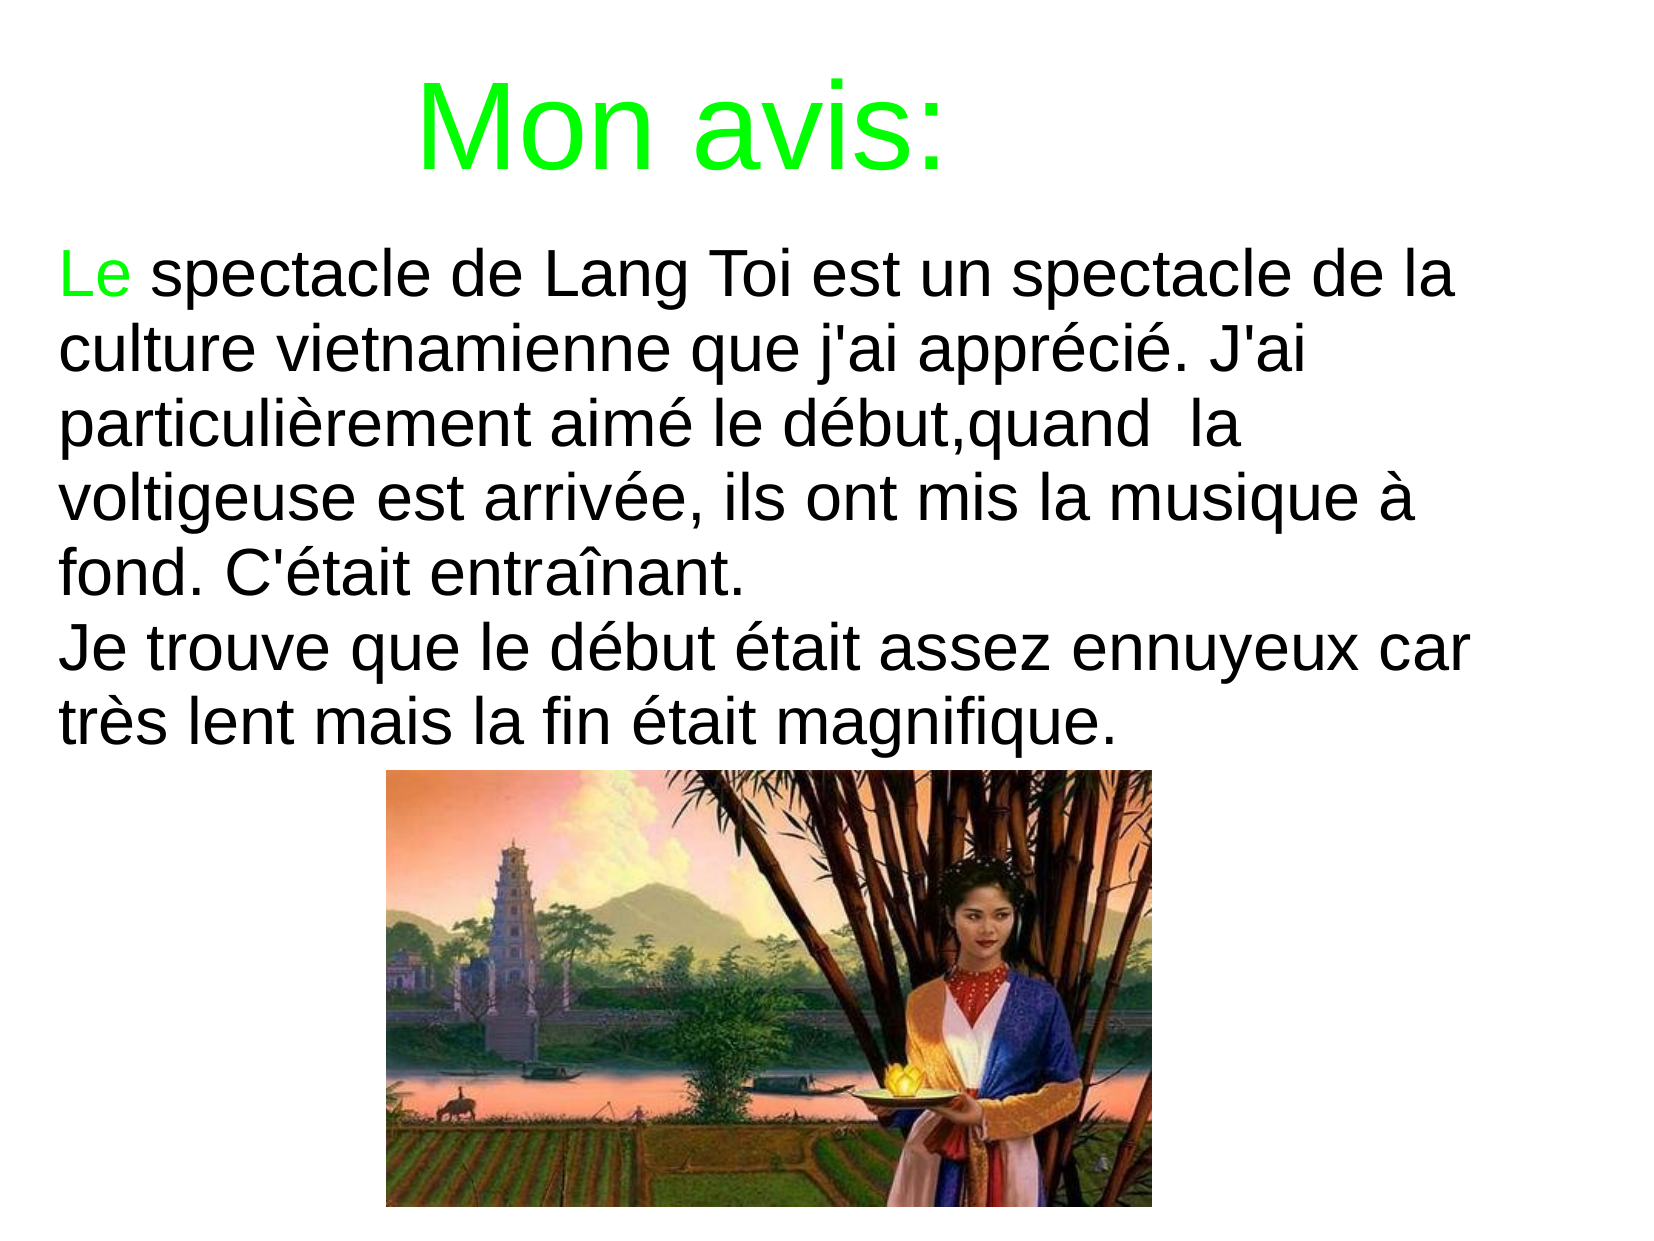

Mon avis:
Le spectacle de Lang Toi est un spectacle de la culture vietnamienne que j'ai apprécié. J'ai particulièrement aimé le début,quand la voltigeuse est arrivée, ils ont mis la musique à fond. C'était entraînant.
Je trouve que le début était assez ennuyeux car très lent mais la fin était magnifique.